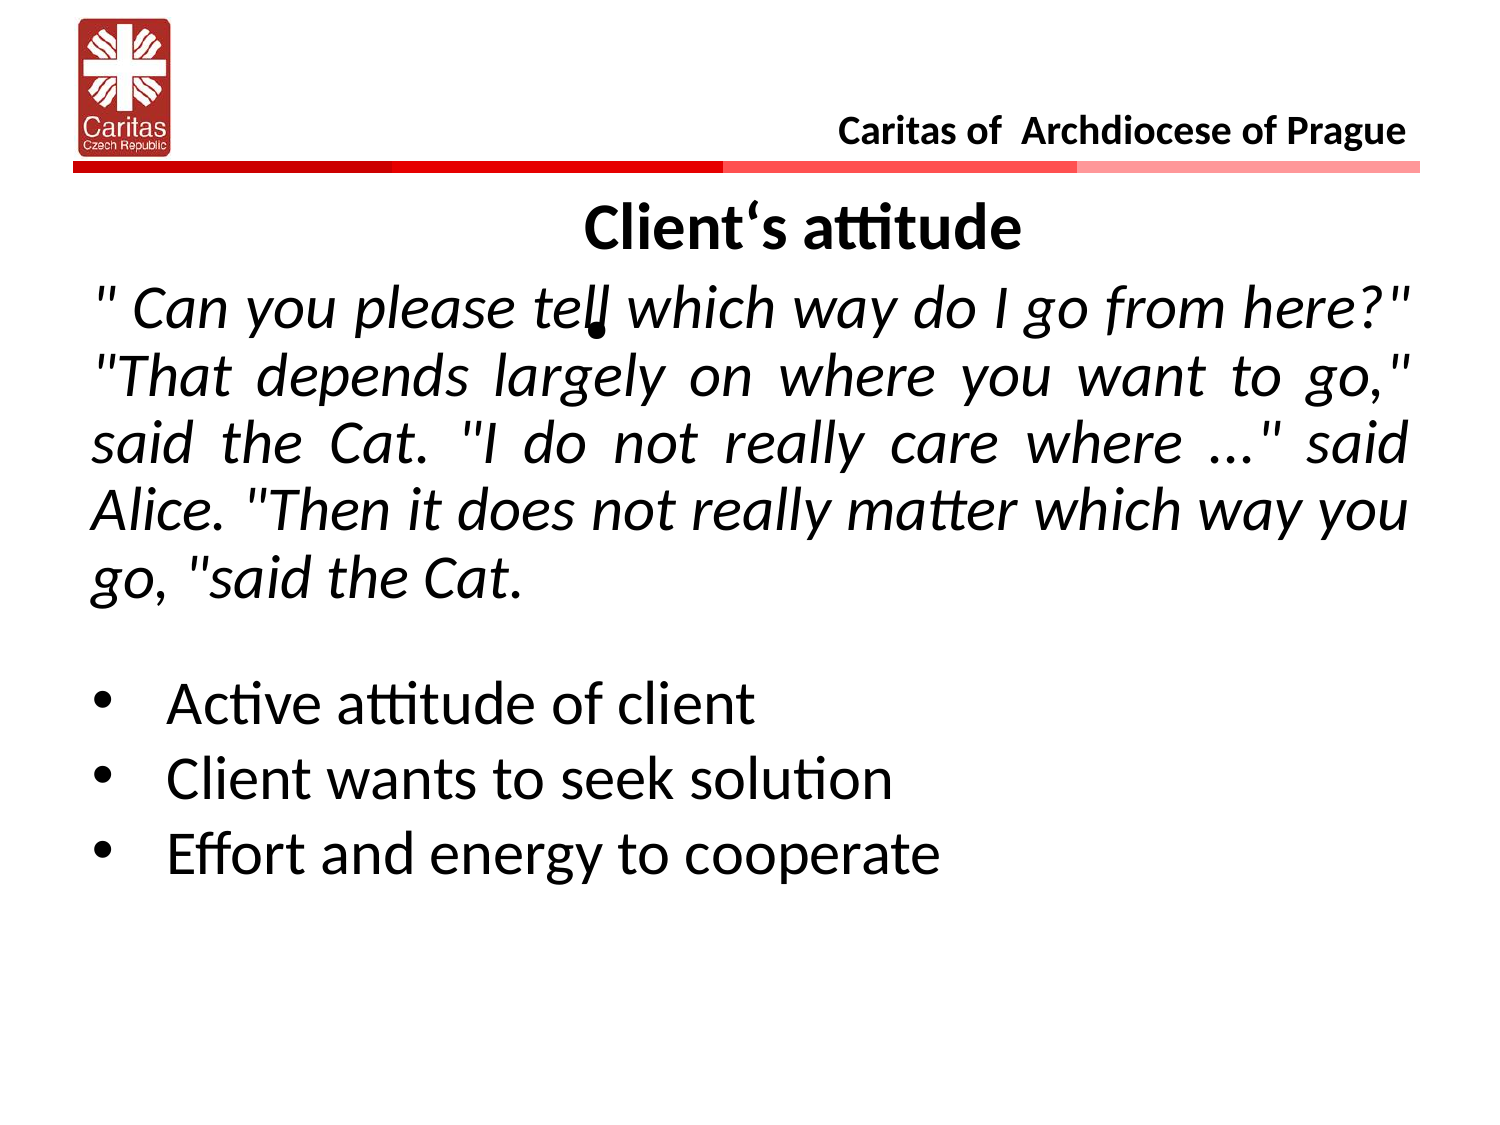

Caritas of Archdiocese of Prague
# Client‘s attitude
" Can you please tell which way do I go from here?" "That depends largely on where you want to go," said the Cat. "I do not really care where ..." said Alice. "Then it does not really matter which way you go, "said the Cat.
Active attitude of client
Client wants to seek solution
Effort and energy to cooperate